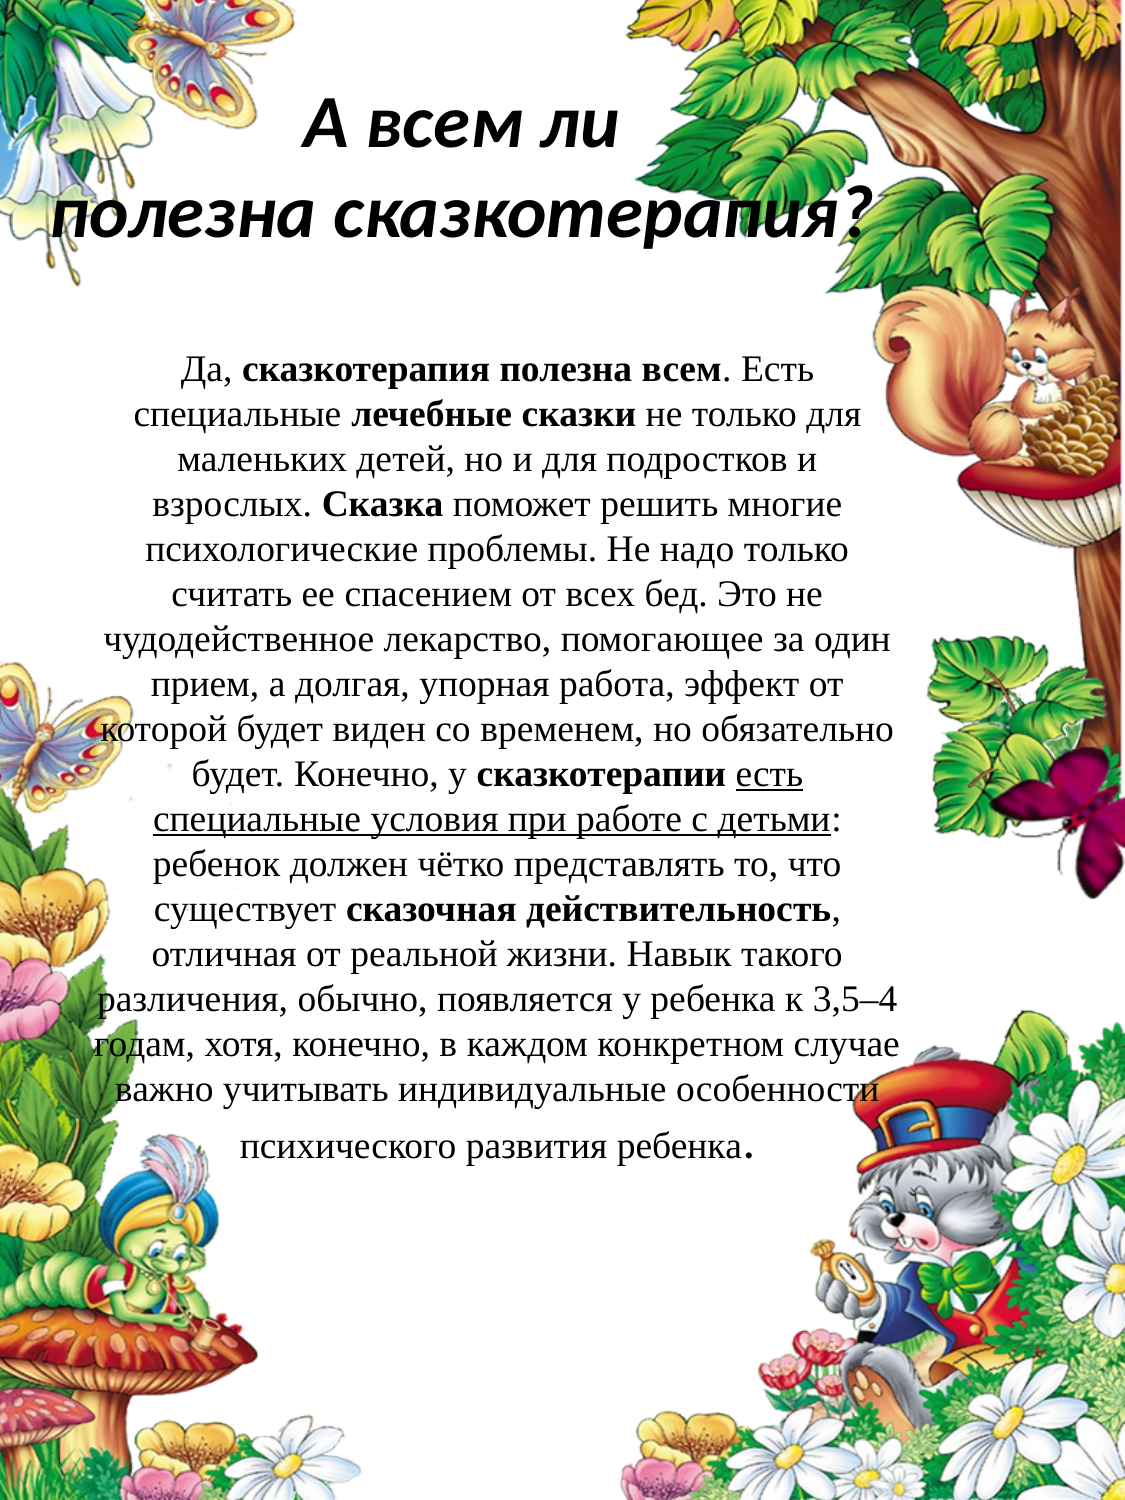

# А всем ли полезна сказкотерапия?
Да, сказкотерапия полезна всем. Есть специальные лечебные сказки не только для маленьких детей, но и для подростков и взрослых. Сказка поможет решить многие психологические проблемы. Не надо только считать ее спасением от всех бед. Это не чудодейственное лекарство, помогающее за один прием, а долгая, упорная работа, эффект от которой будет виден со временем, но обязательно будет. Конечно, у сказкотерапии есть специальные условия при работе с детьми: ребенок должен чётко представлять то, что существует сказочная действительность, отличная от реальной жизни. Навык такого различения, обычно, появляется у ребенка к 3,5–4 годам, хотя, конечно, в каждом конкретном случае важно учитывать индивидуальные особенности психического развития ребенка.